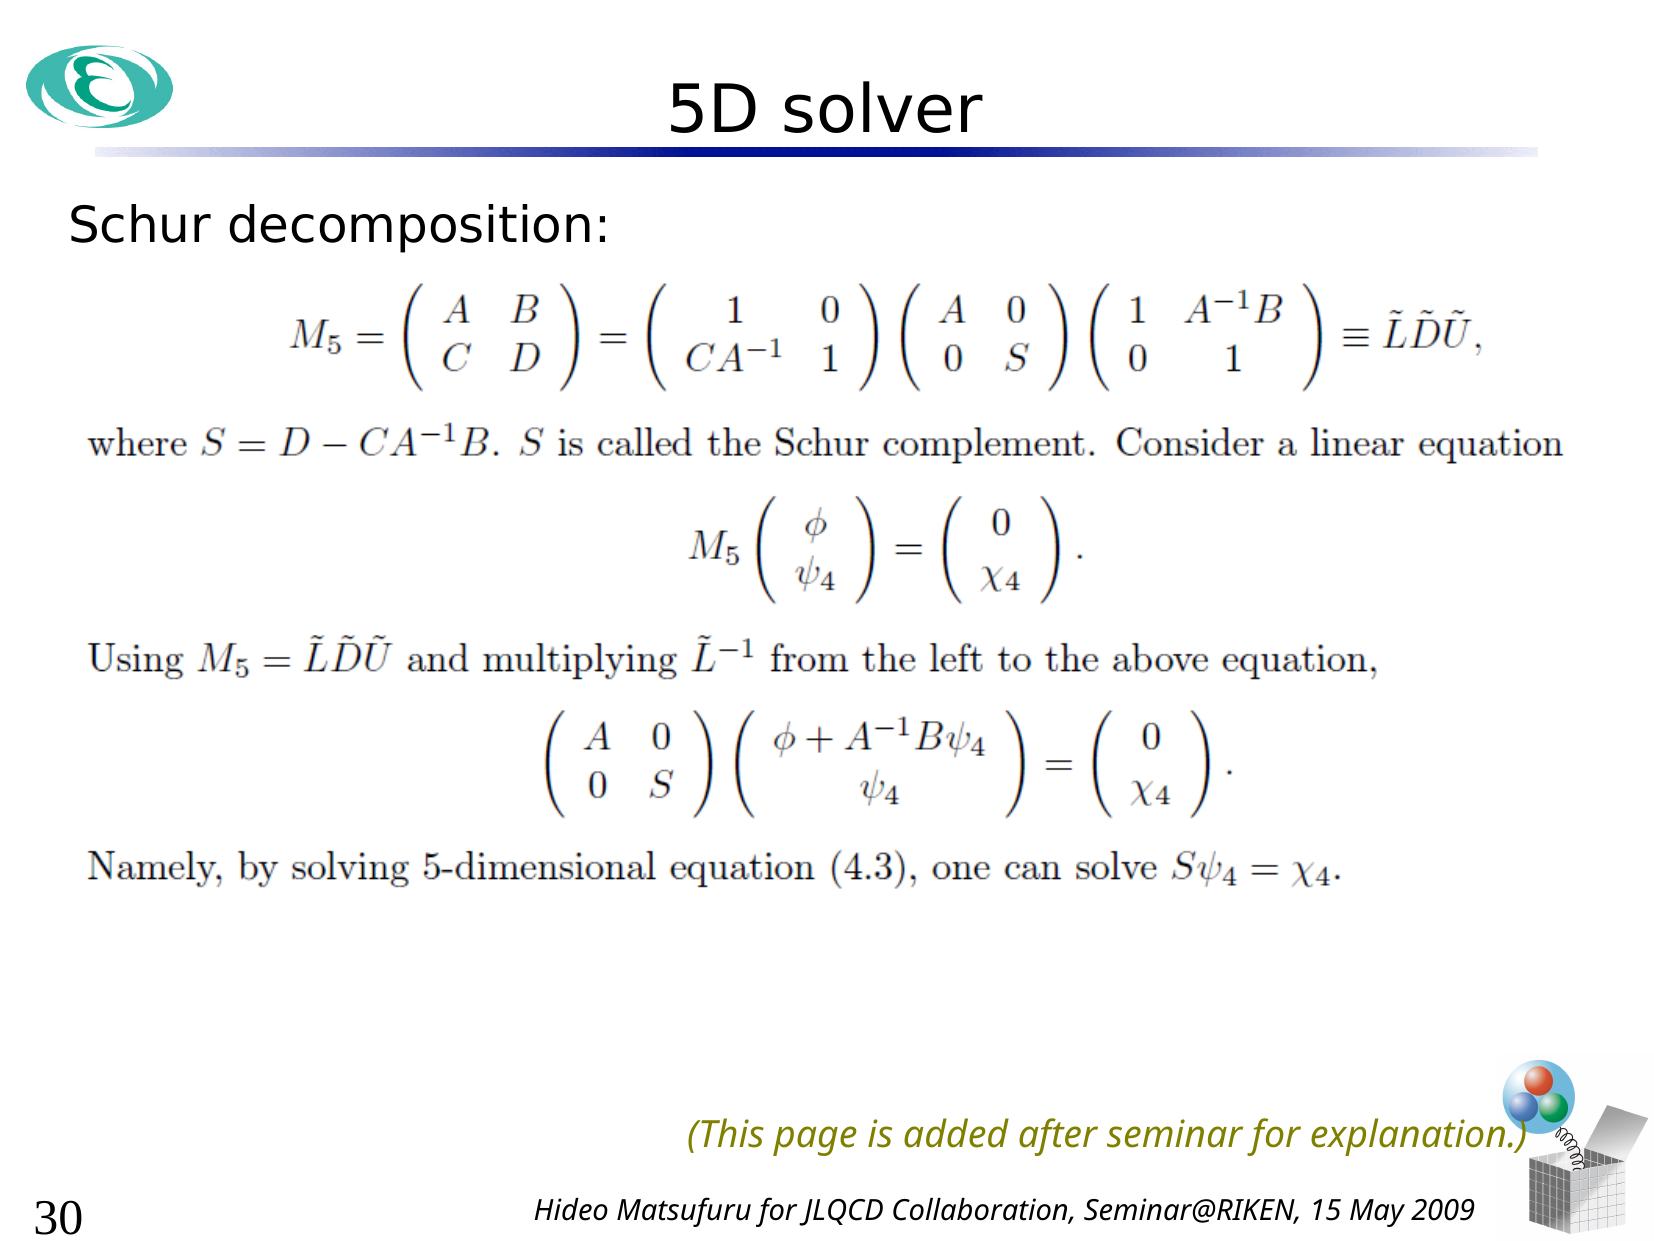

# 5D solver
Schur decomposition:
(This page is added after seminar for explanation.)